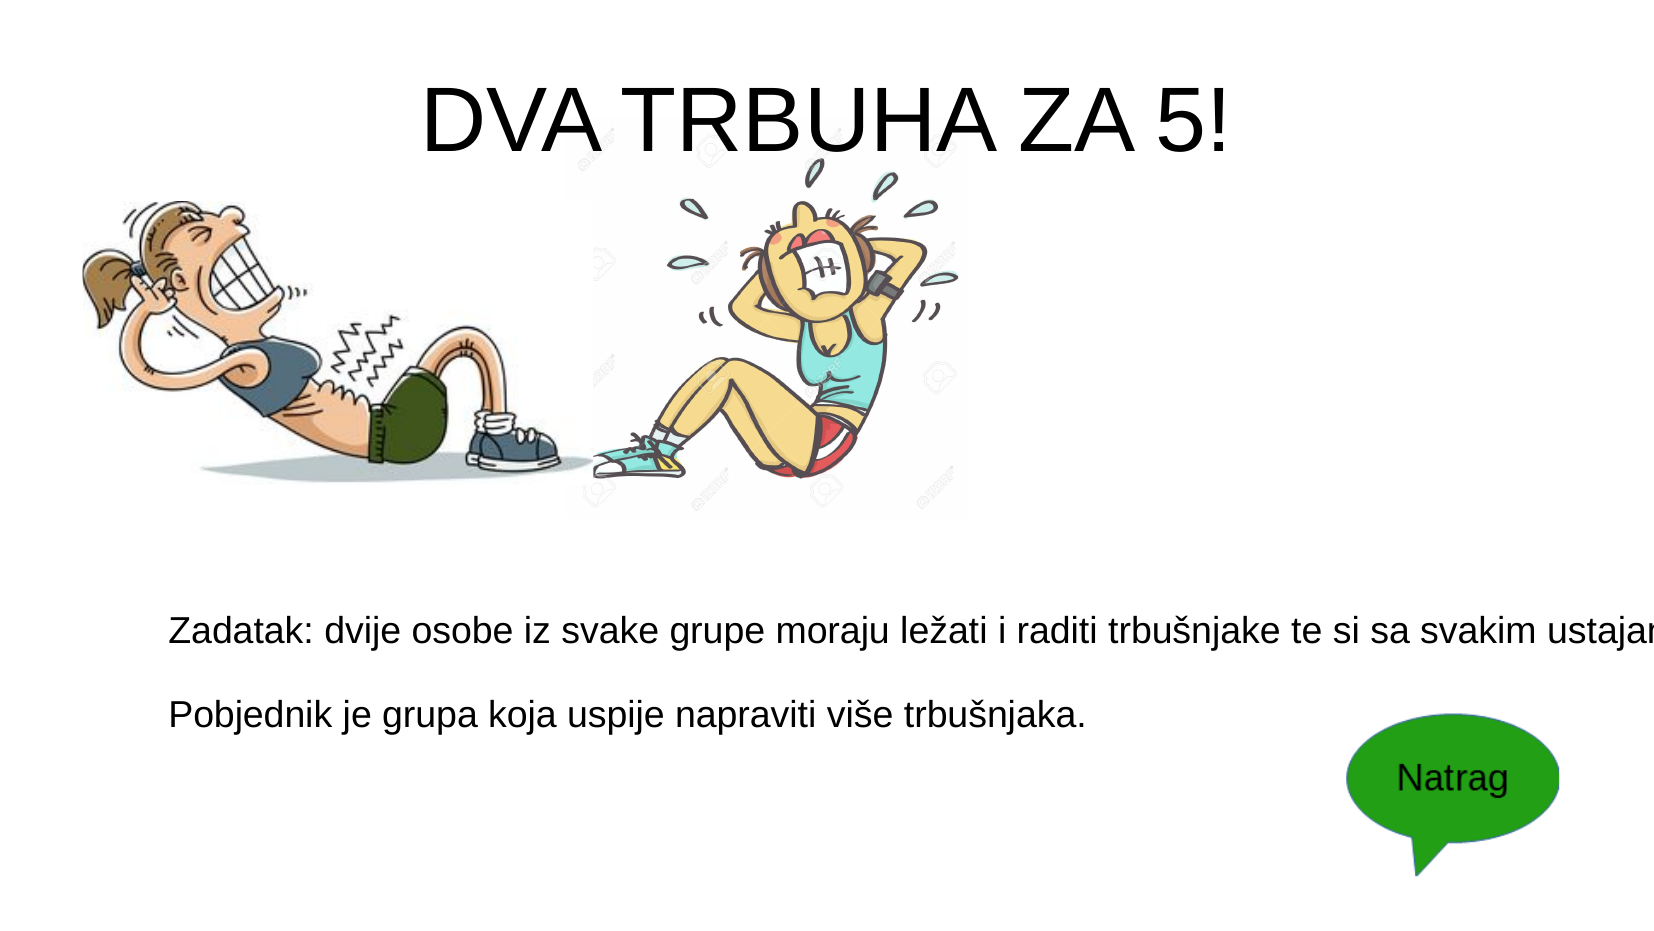

# DVA TRBUHA ZA 5!
Zadatak: dvije osobe iz svake grupe moraju ležati i raditi trbušnjake te si sa svakim ustajanjem dati 5 s obje ruke.
Pobjednik je grupa koja uspije napraviti više trbušnjaka.